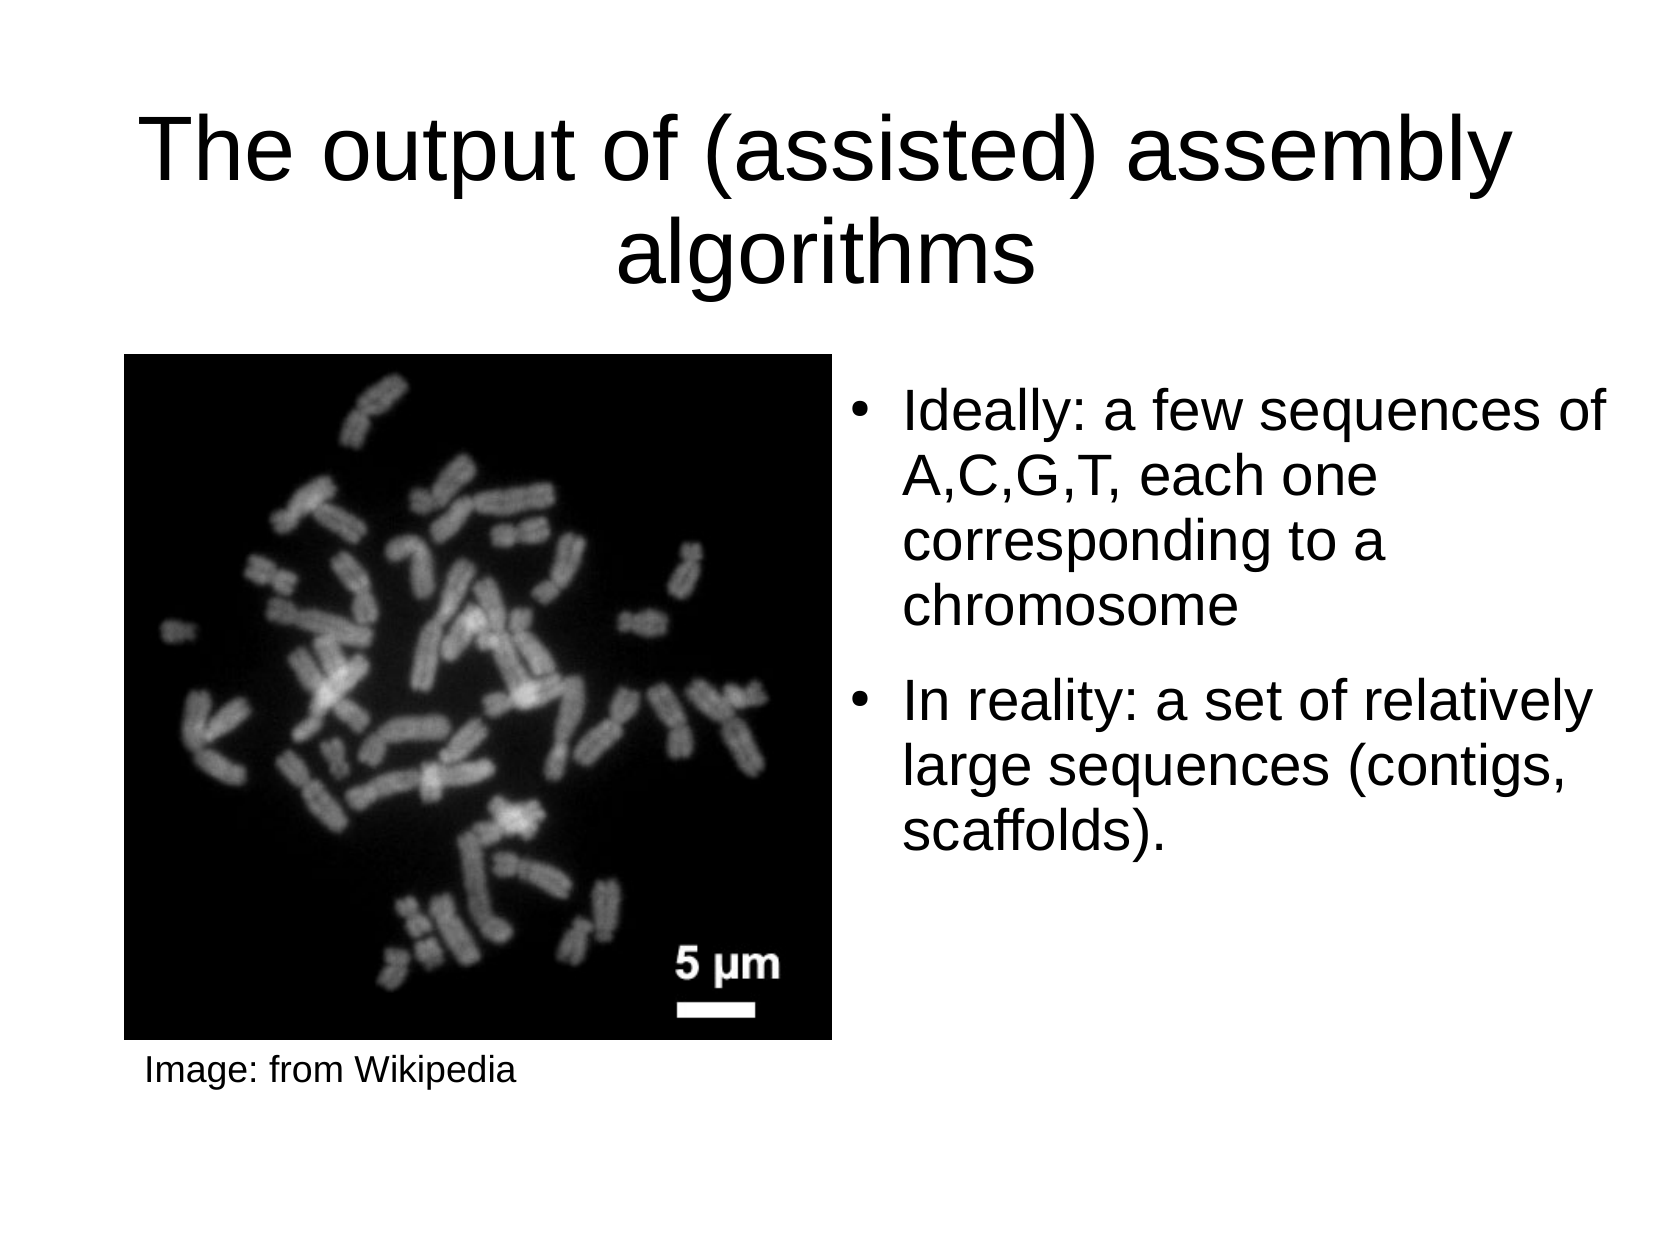

# The output of (assisted) assembly algorithms
Ideally: a few sequences of A,C,G,T, each one corresponding to a chromosome
In reality: a set of relatively large sequences (contigs, scaffolds).
Image: from Wikipedia